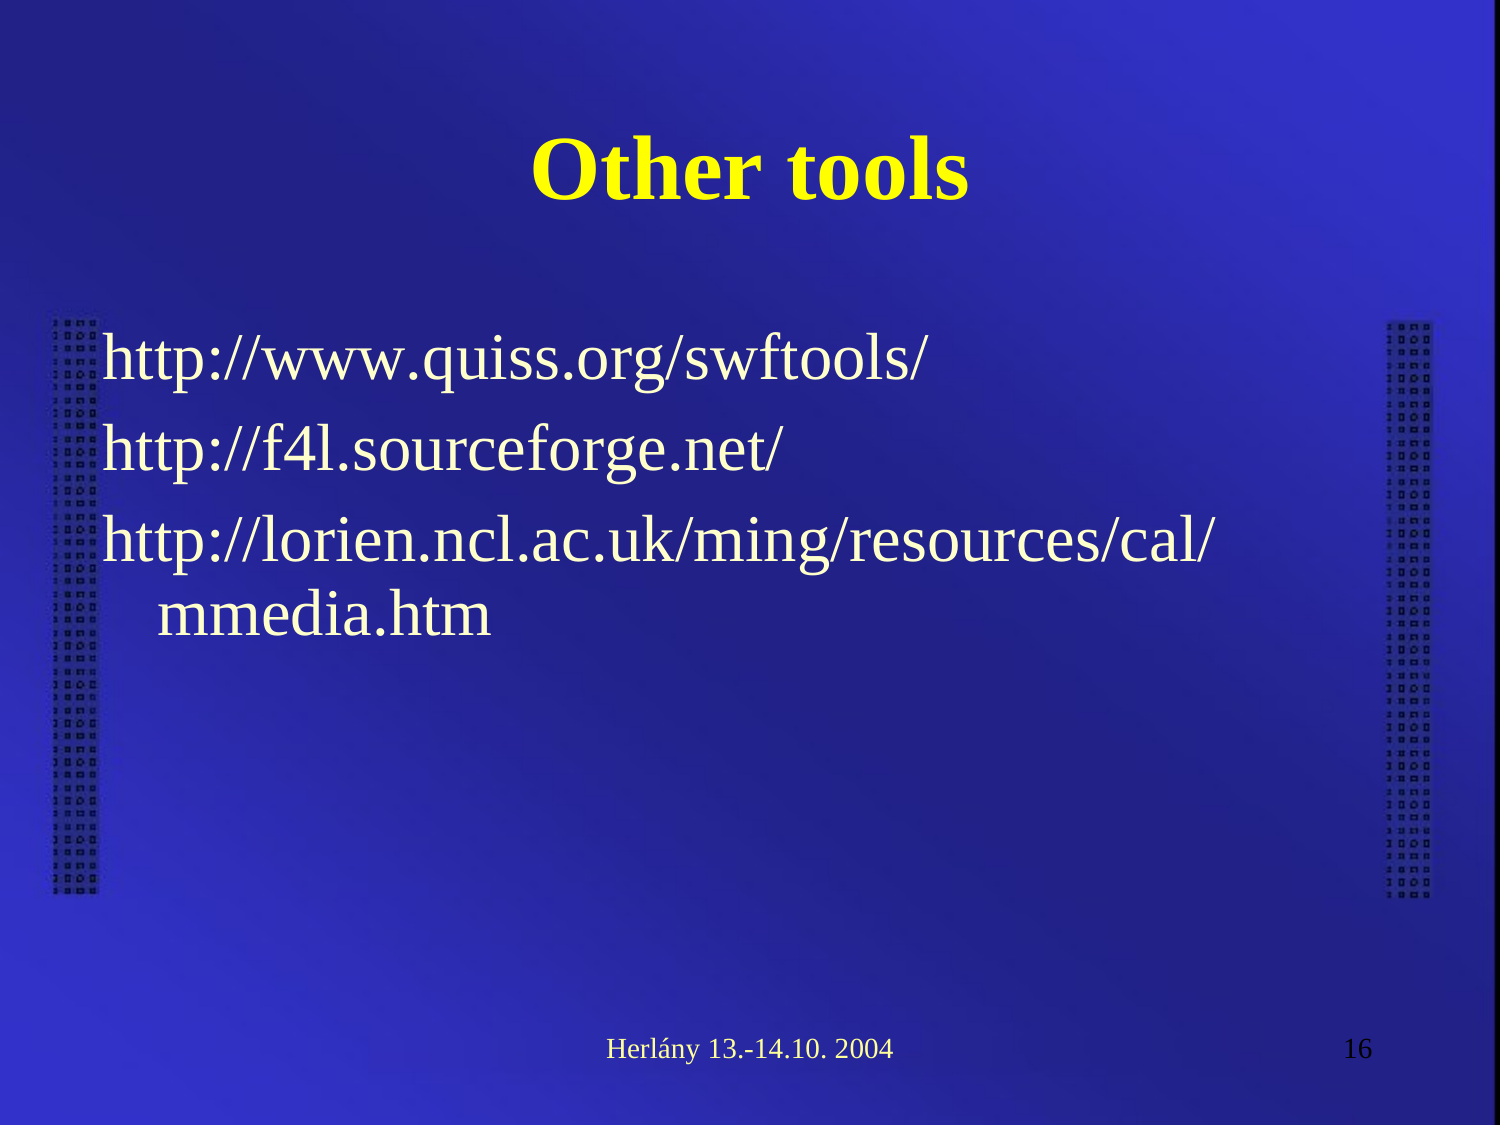

# Other tools
http://www.quiss.org/swftools/
http://f4l.sourceforge.net/
http://lorien.ncl.ac.uk/ming/resources/cal/mmedia.htm
Herlány 13.-14.10. 2004